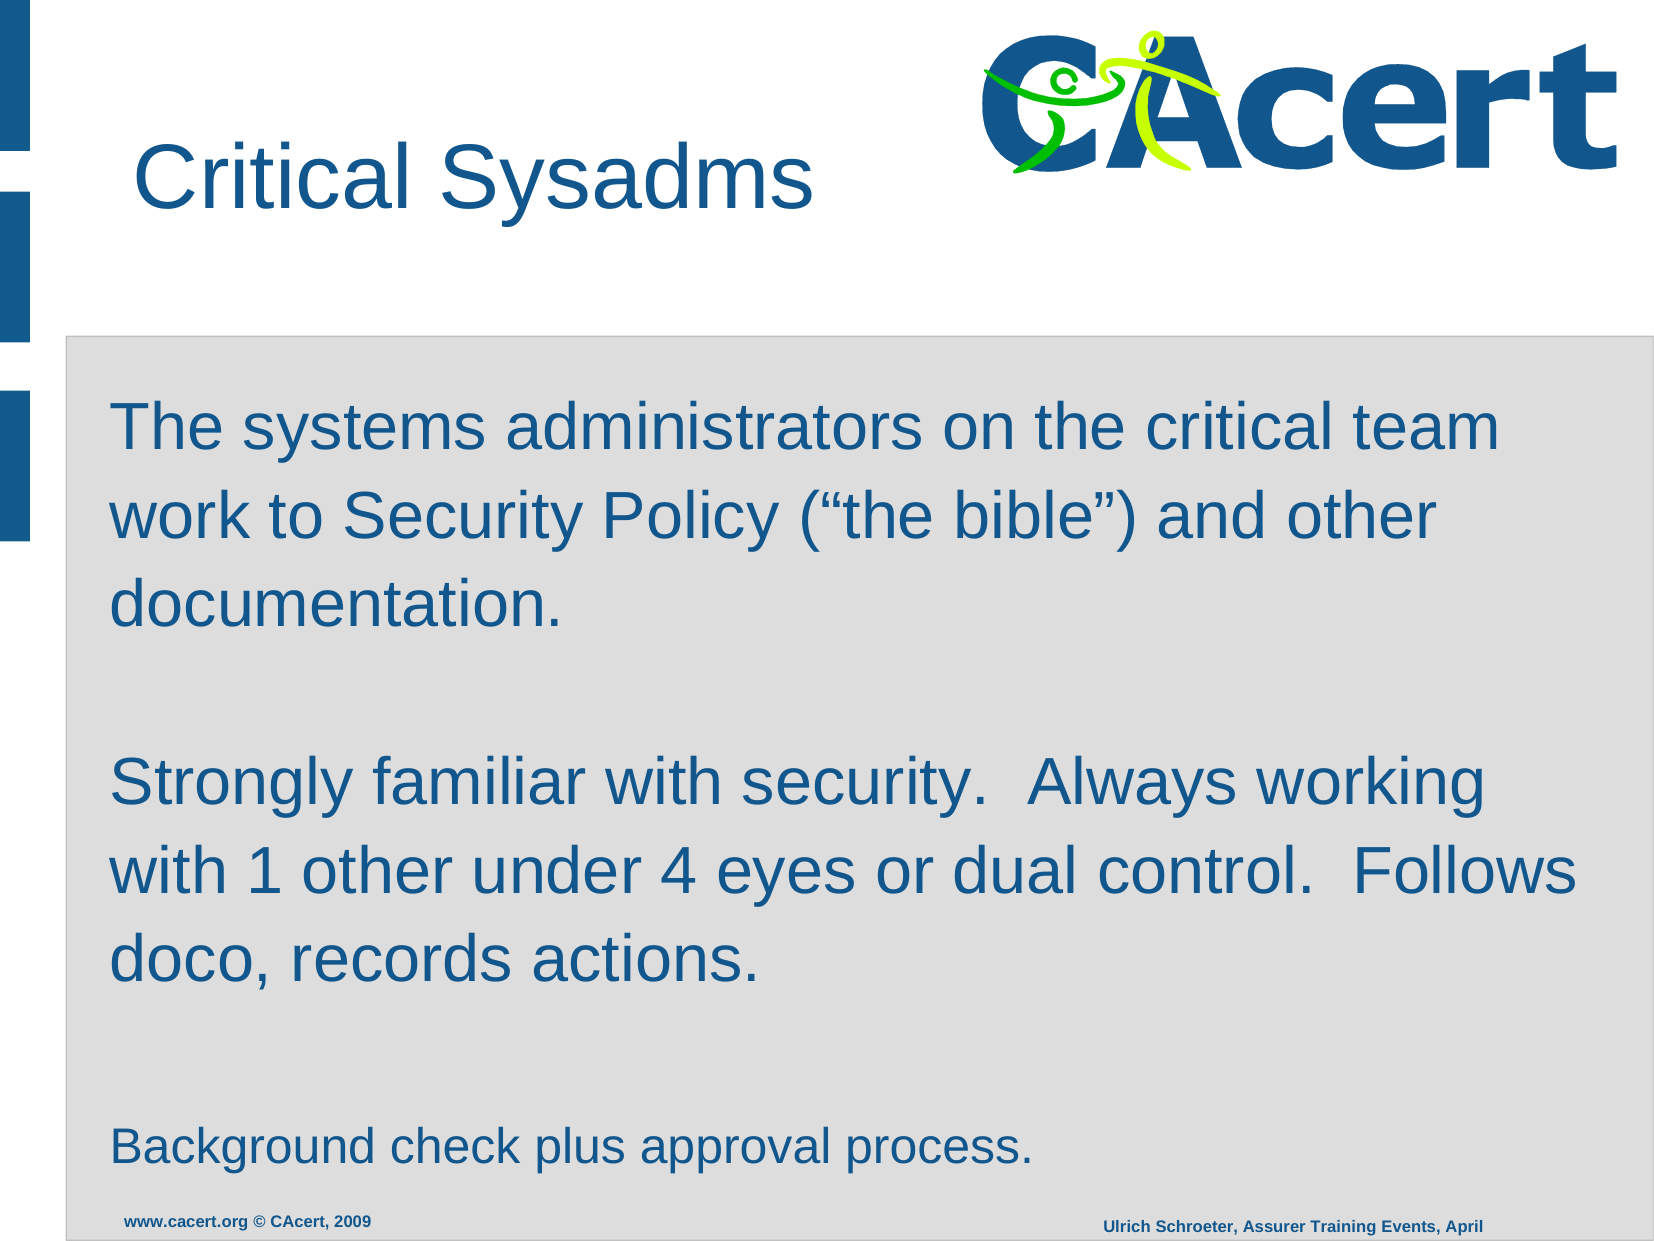

Critical Sysadms
The systems administrators on the critical team
work to Security Policy (“the bible”) and other
documentation.
Strongly familiar with security. Always working
with 1 other under 4 eyes or dual control. Follows
doco, records actions.
Background check plus approval process.